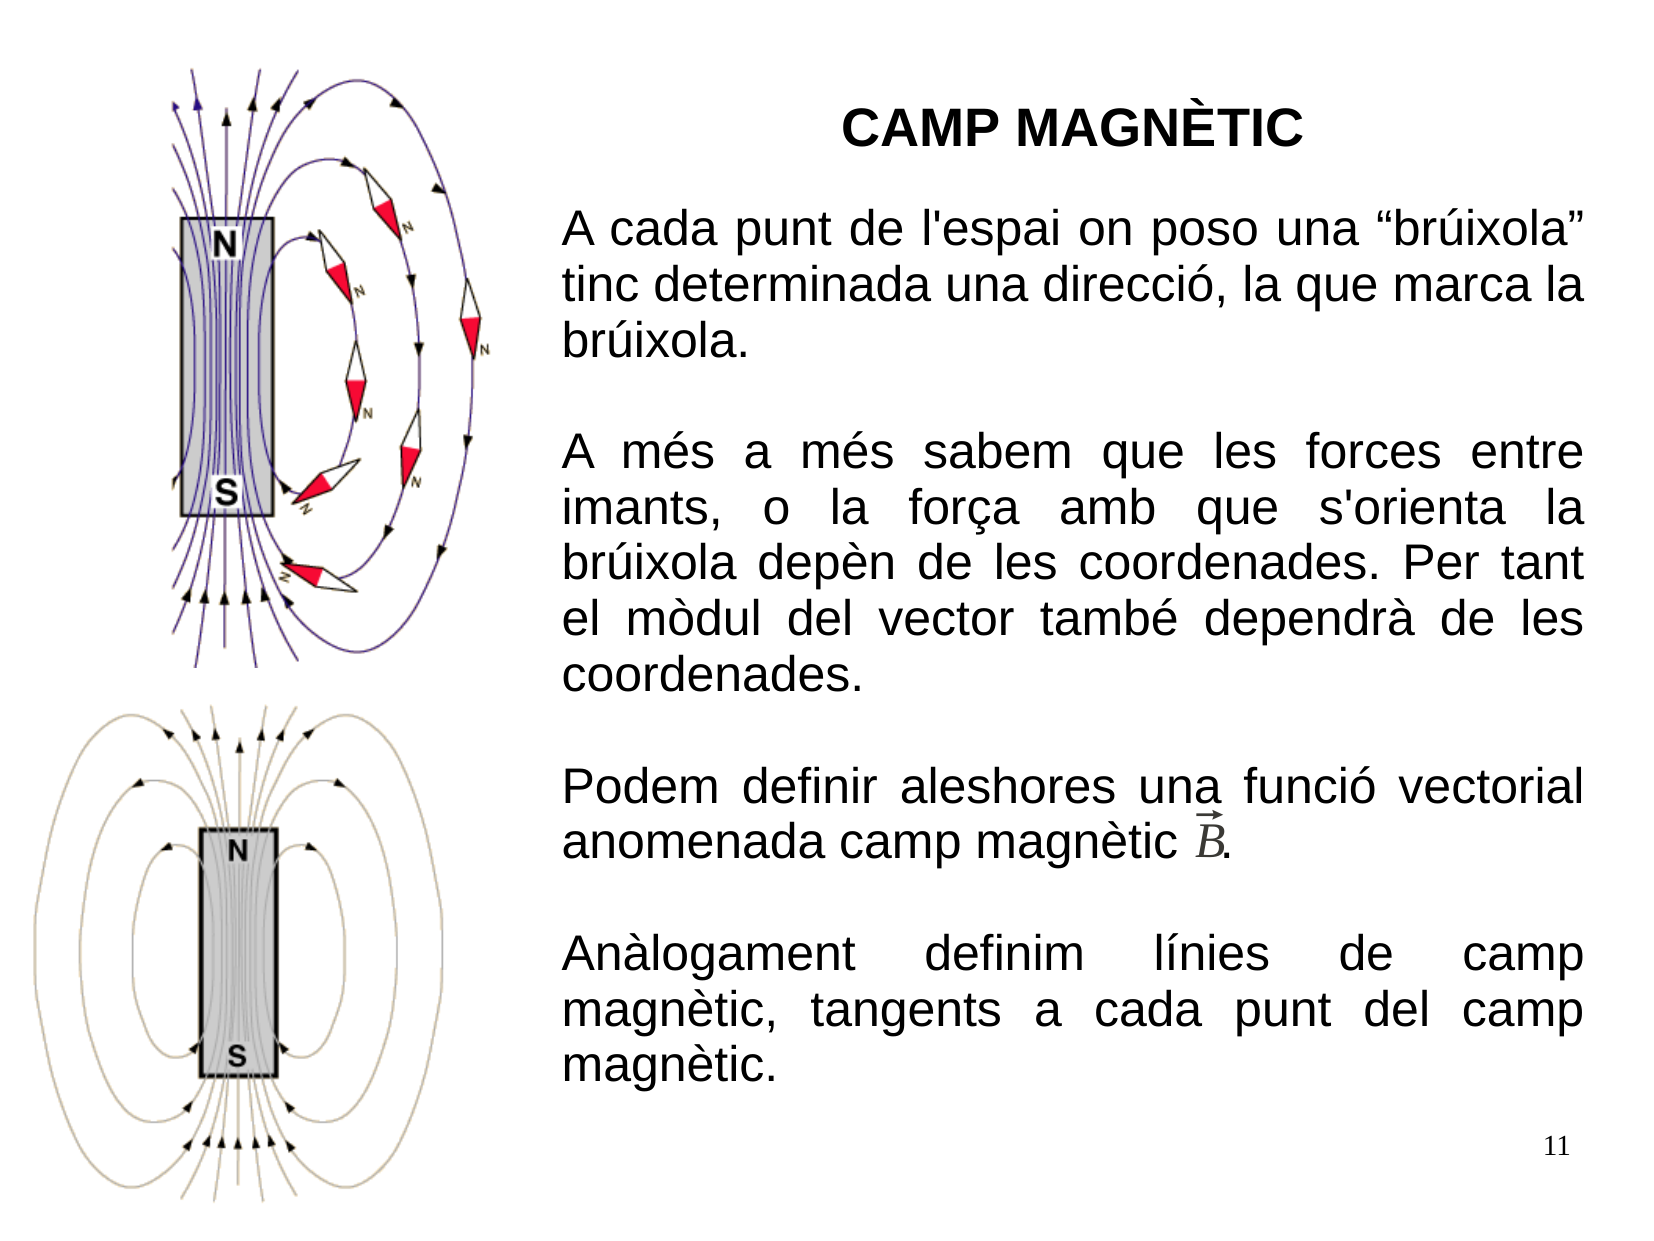

CAMP MAGNÈTIC
A cada punt de l'espai on poso una “brúixola” tinc determinada una direcció, la que marca la brúixola.
A més a més sabem que les forces entre imants, o la força amb que s'orienta la brúixola depèn de les coordenades. Per tant el mòdul del vector també dependrà de les coordenades.
Podem definir aleshores una funció vectorial anomenada camp magnètic .
Anàlogament definim línies de camp magnètic, tangents a cada punt del camp magnètic.
11